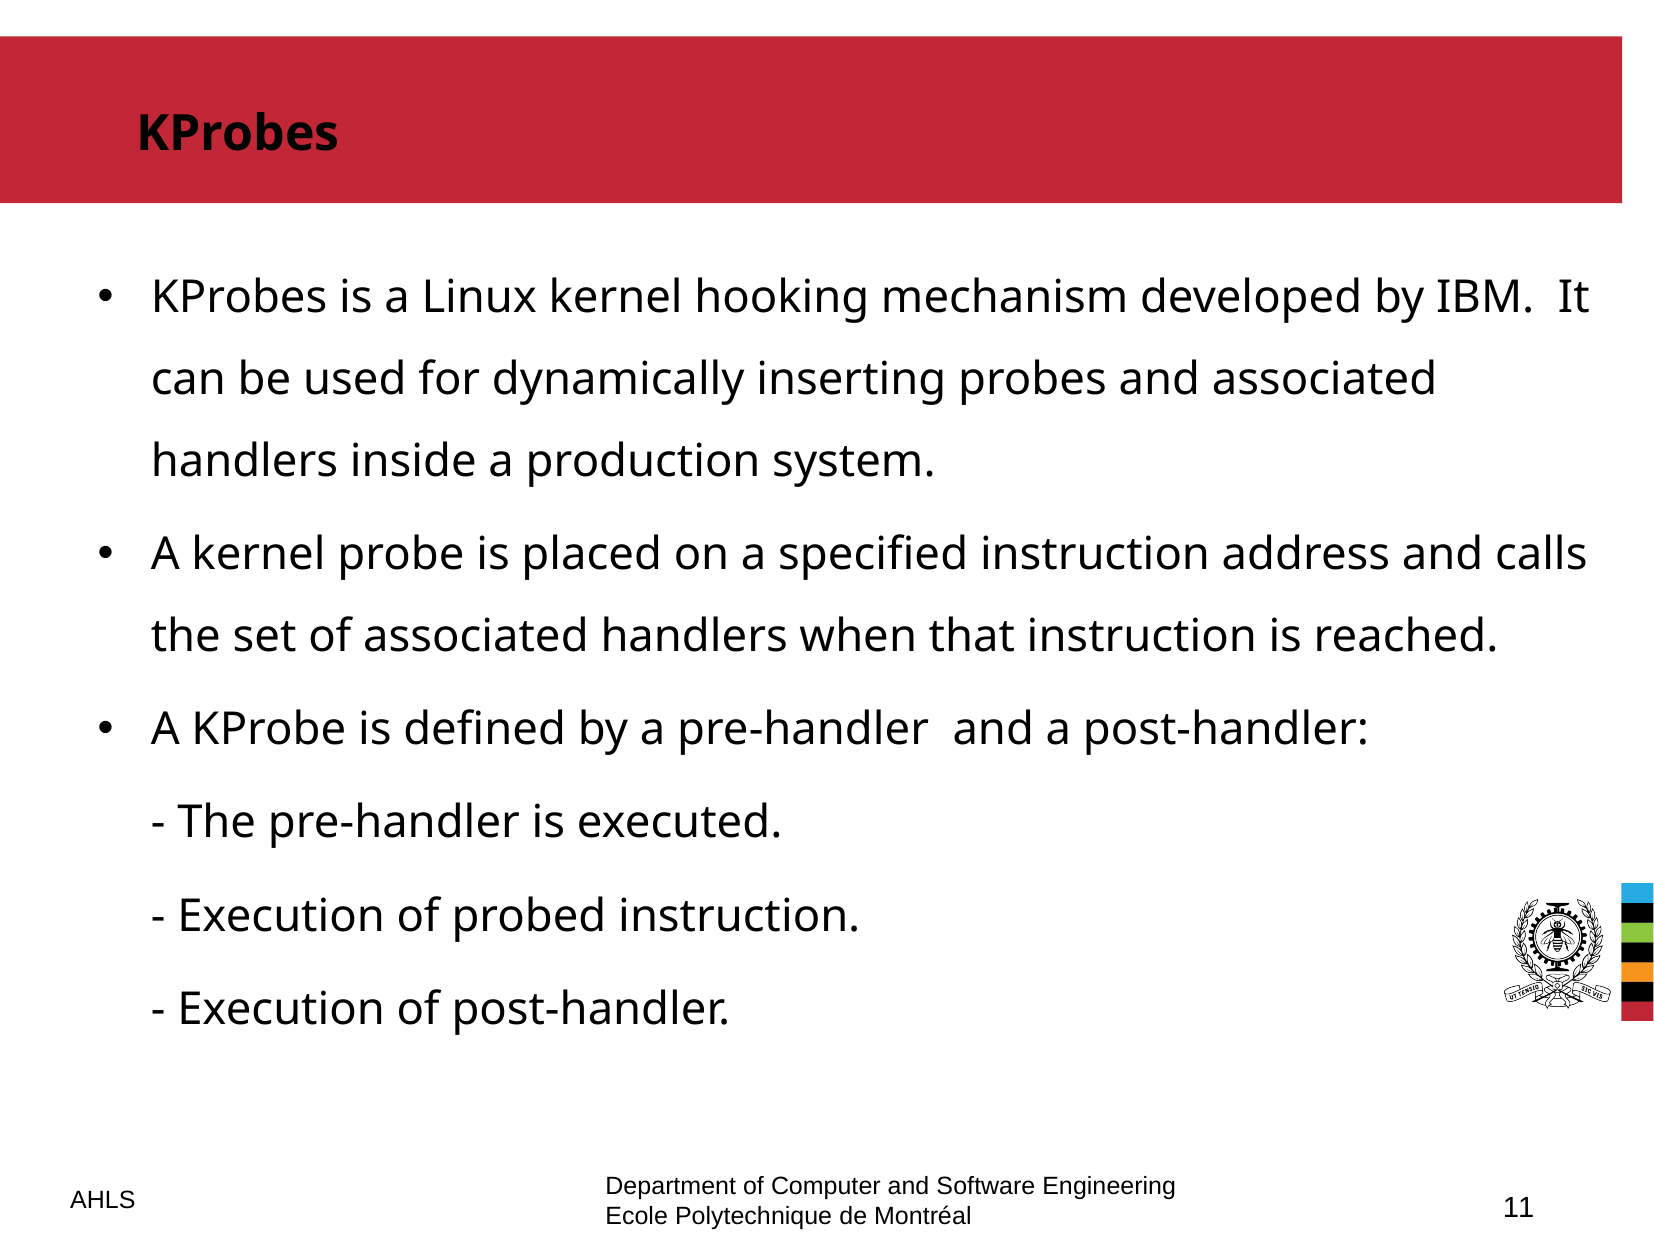

# KProbes
KProbes is a Linux kernel hooking mechanism developed by IBM. It can be used for dynamically inserting probes and associated handlers inside a production system.
A kernel probe is placed on a specified instruction address and calls the set of associated handlers when that instruction is reached.
A KProbe is defined by a pre-handler and a post-handler:
- The pre-handler is executed.
- Execution of probed instruction.
- Execution of post-handler.